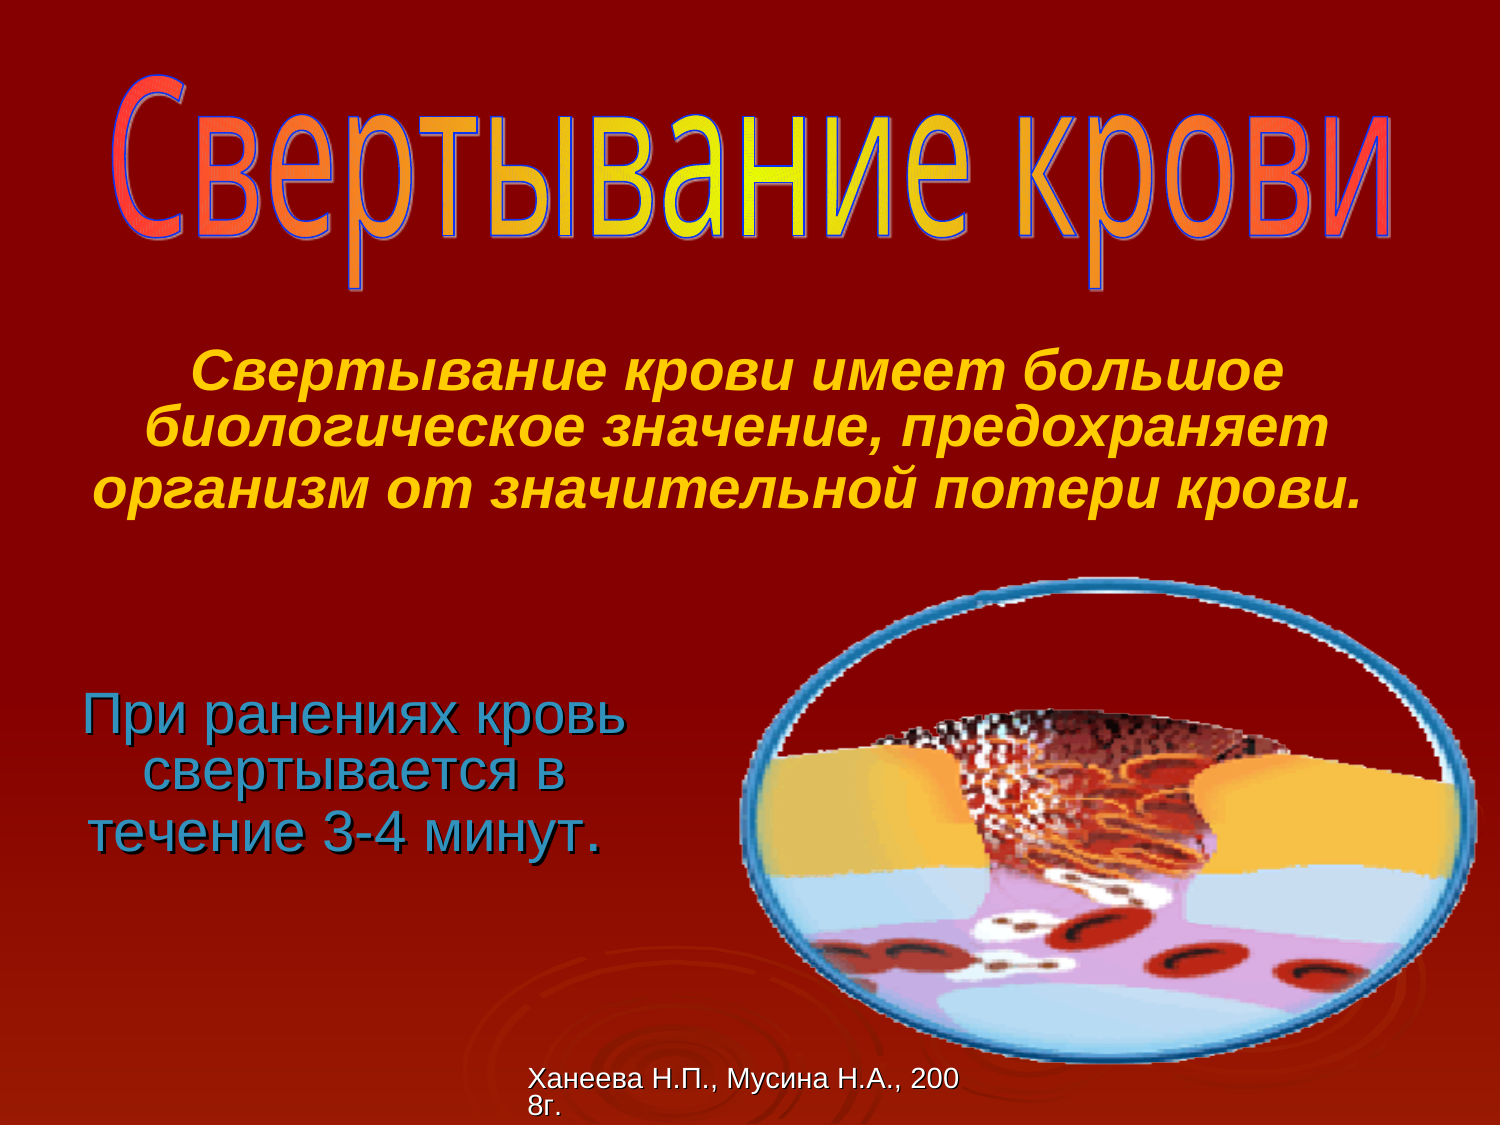

Свертывание крови
Свертывание крови имеет большое биологическое значение, предохраняет организм от значительной потери крови.
При ранениях кровь свертывается в течение 3-4 минут.
Ханеева Н.П., Мусина Н.А., 2008г.